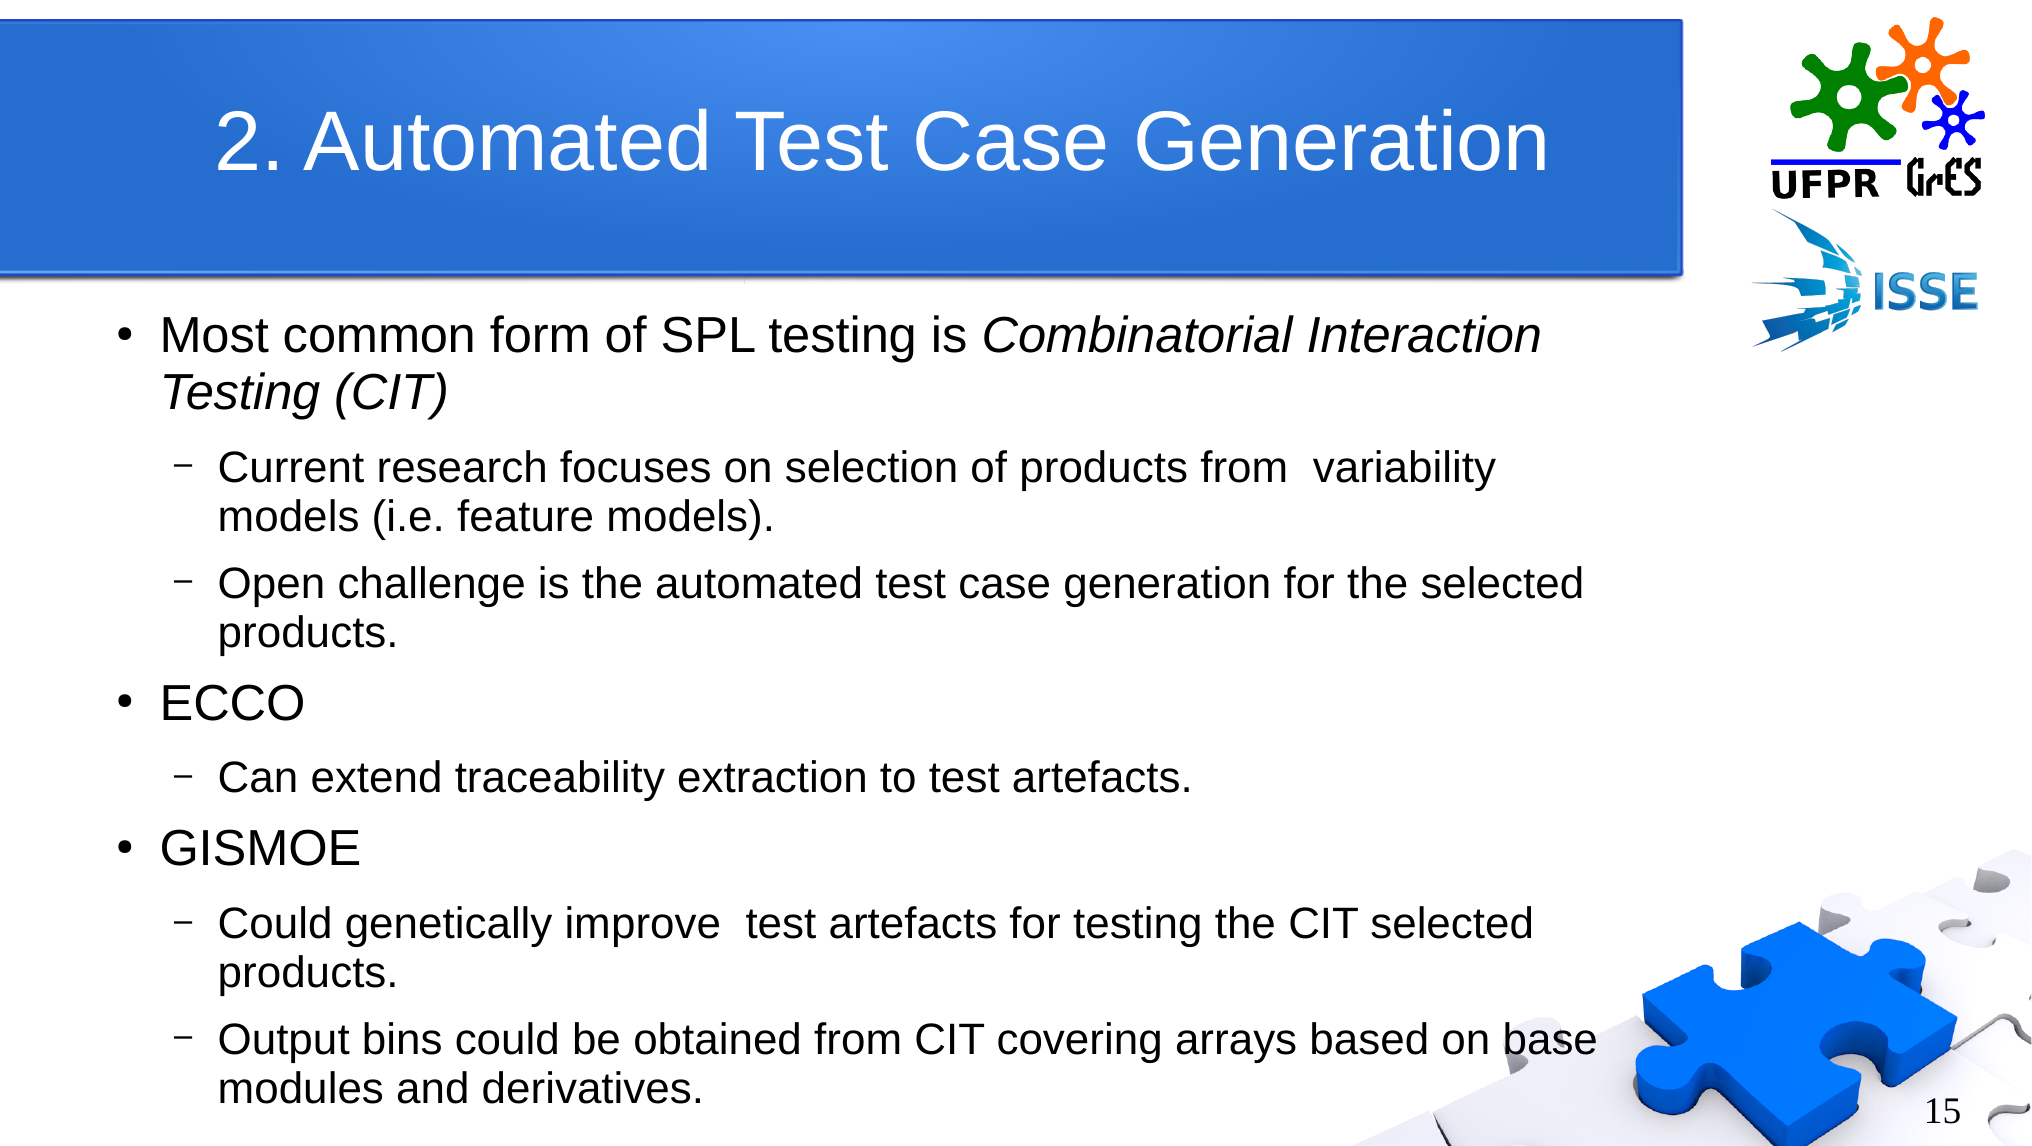

# 2. Automated Test Case Generation
Most common form of SPL testing is Combinatorial Interaction Testing (CIT)
Current research focuses on selection of products from variability models (i.e. feature models).
Open challenge is the automated test case generation for the selected products.
ECCO
Can extend traceability extraction to test artefacts.
GISMOE
Could genetically improve test artefacts for testing the CIT selected products.
Output bins could be obtained from CIT covering arrays based on base modules and derivatives.
15